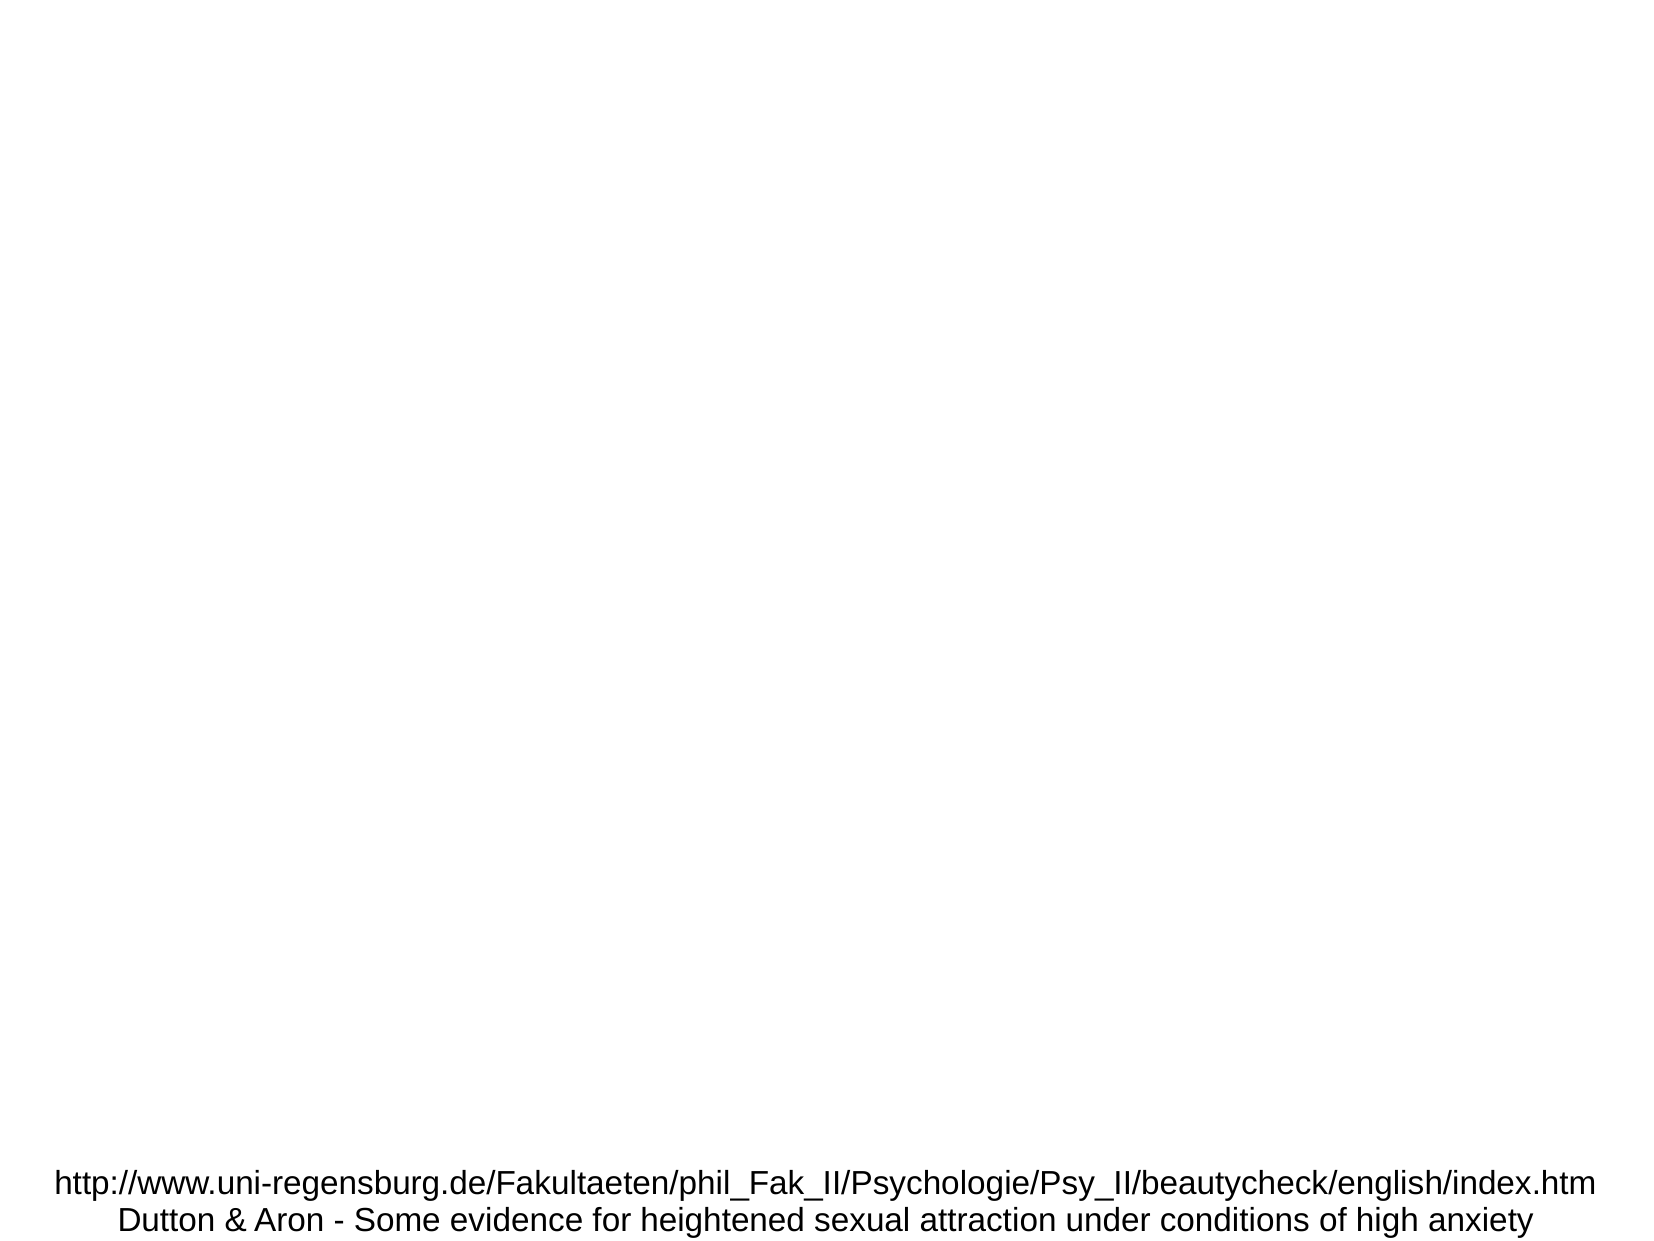

http://www.uni-regensburg.de/Fakultaeten/phil_Fak_II/Psychologie/Psy_II/beautycheck/english/index.htm
Dutton & Aron - Some evidence for heightened sexual attraction under conditions of high anxiety